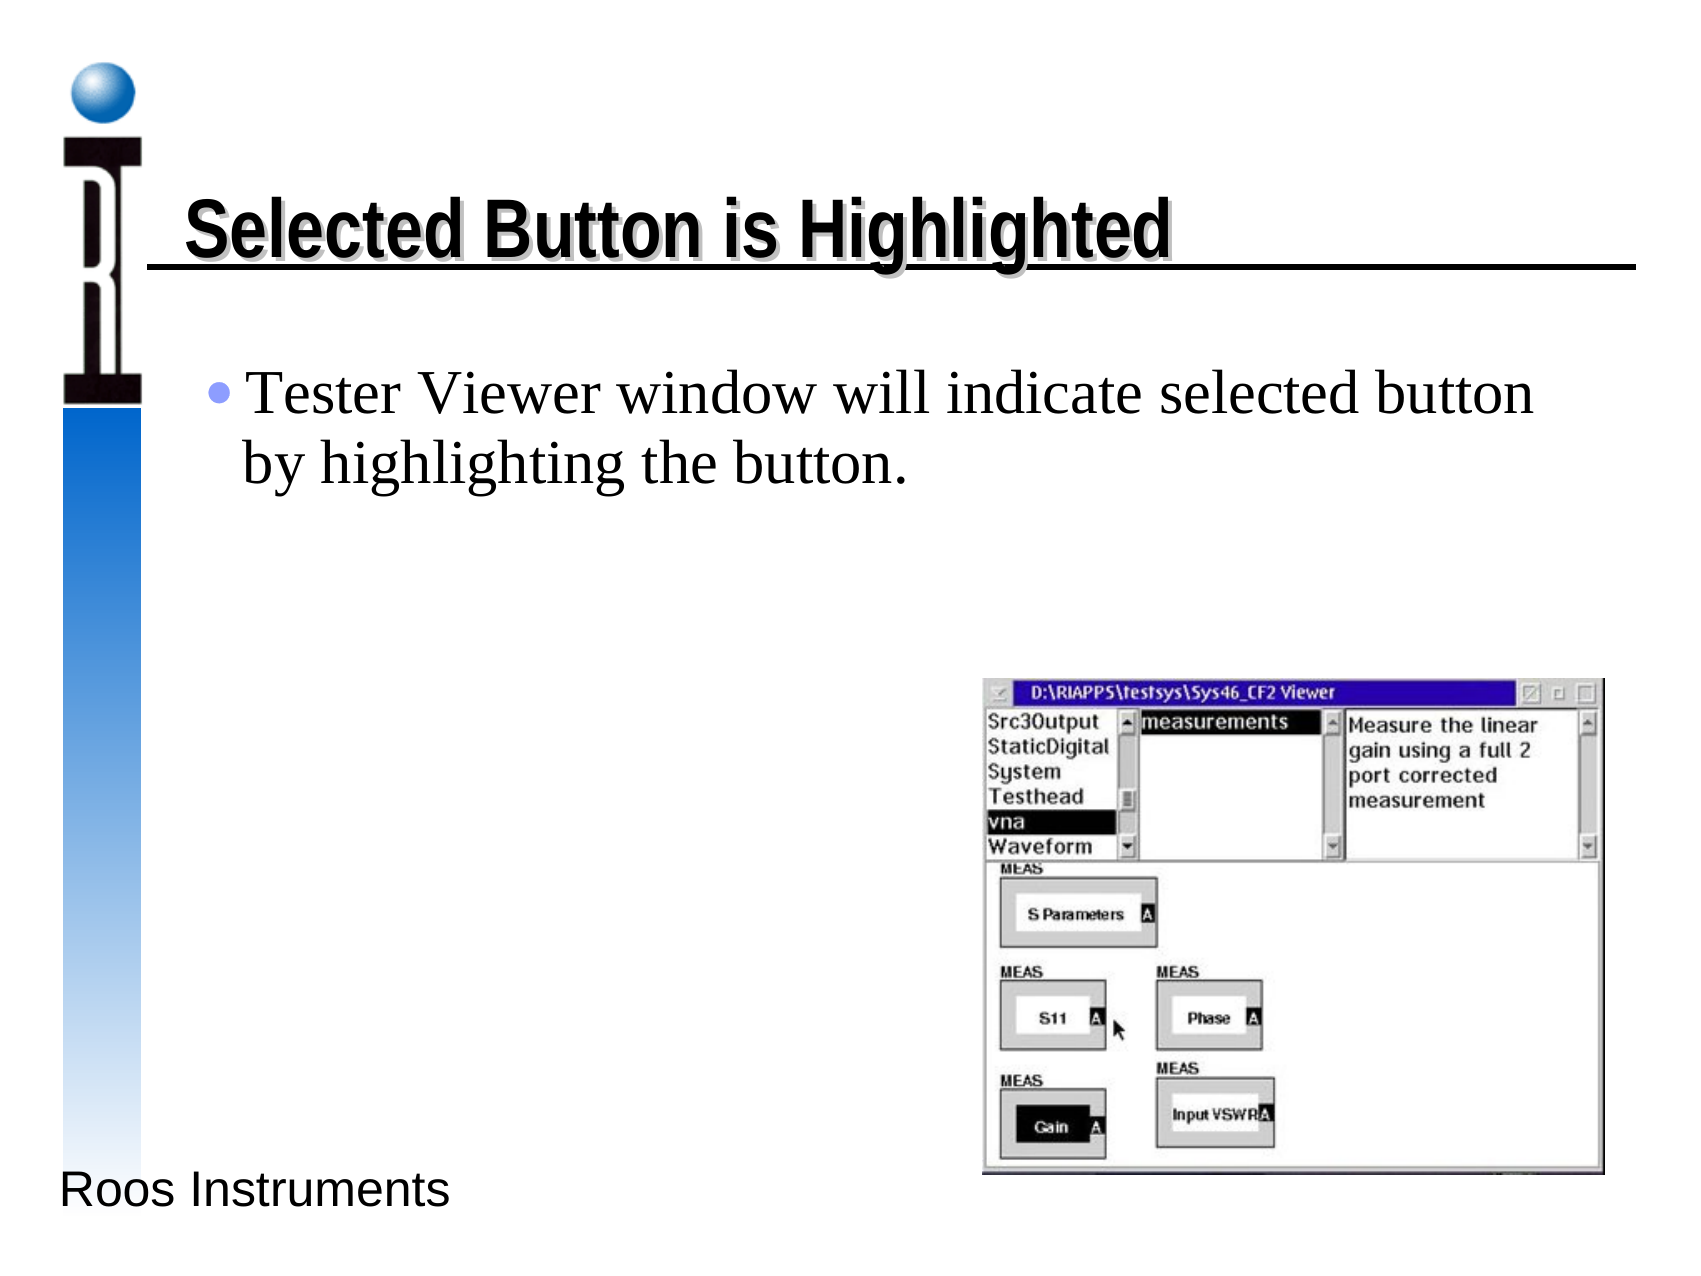

Selected Button is Highlighted
Tester Viewer window will indicate selected button by highlighting the button.